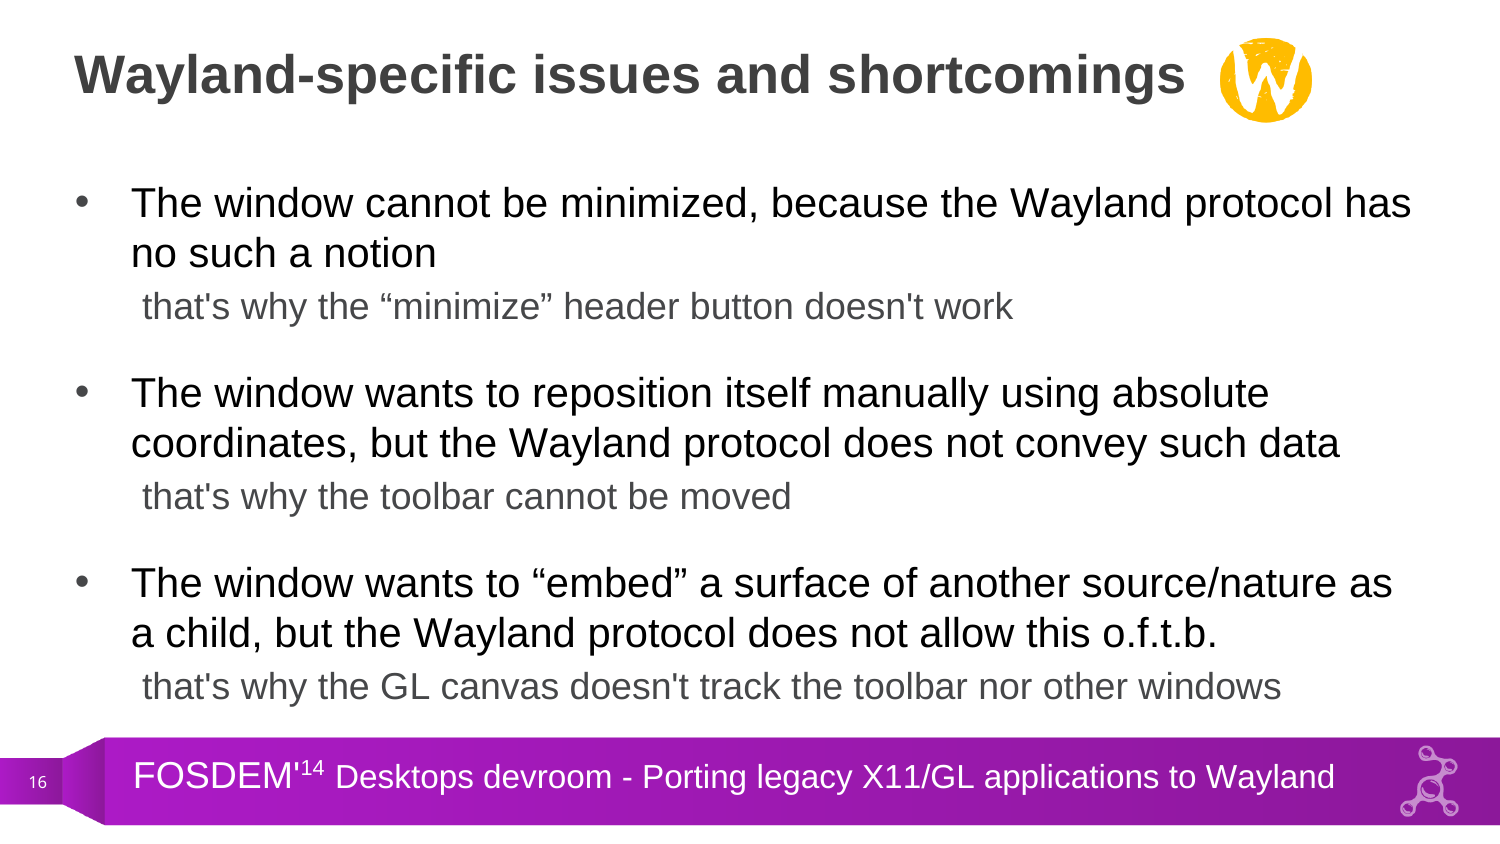

# Wayland-specific issues and shortcomings
The window cannot be minimized, because the Wayland protocol has no such a notion
that's why the “minimize” header button doesn't work
The window wants to reposition itself manually using absolute coordinates, but the Wayland protocol does not convey such data
that's why the toolbar cannot be moved
The window wants to “embed” a surface of another source/nature as a child, but the Wayland protocol does not allow this o.f.t.b.
that's why the GL canvas doesn't track the toolbar nor other windows